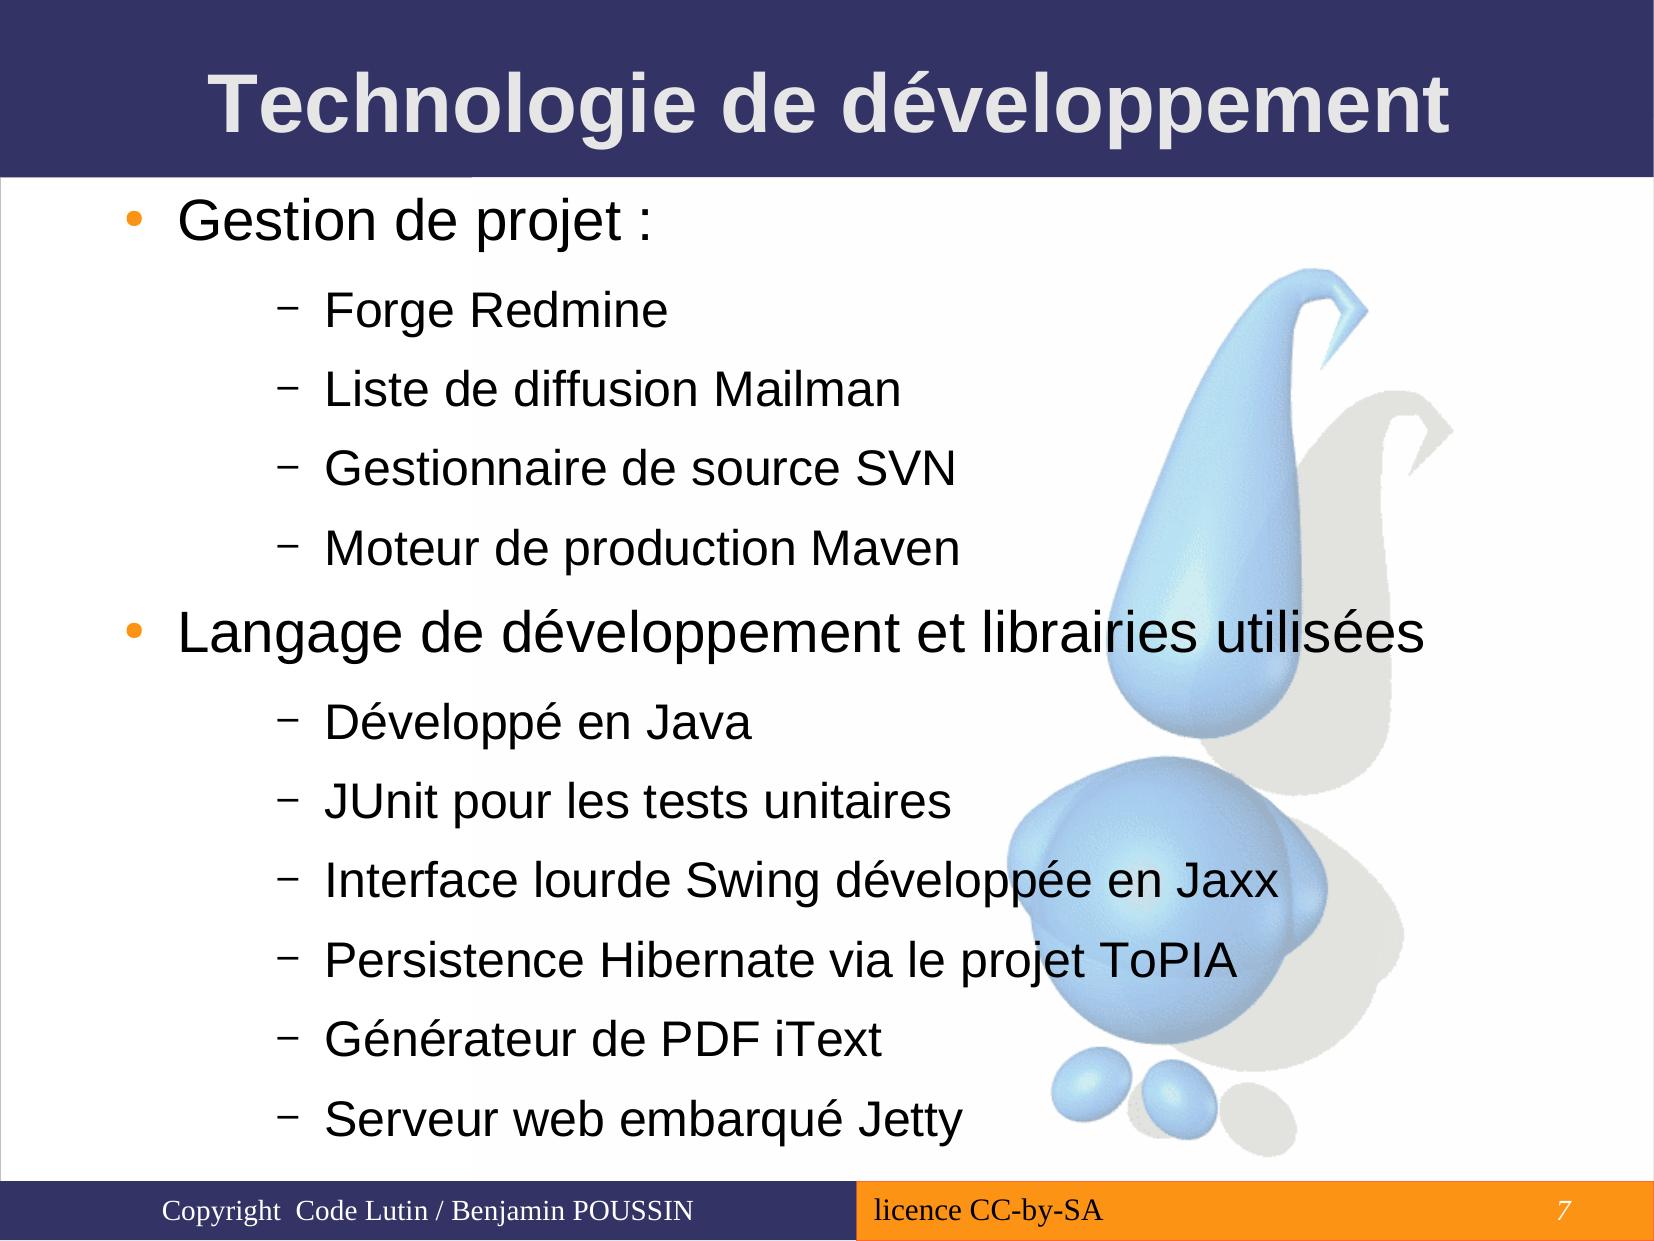

# Technologie de développement
Gestion de projet :
Forge Redmine
Liste de diffusion Mailman
Gestionnaire de source SVN
Moteur de production Maven
Langage de développement et librairies utilisées
Développé en Java
JUnit pour les tests unitaires
Interface lourde Swing développée en Jaxx
Persistence Hibernate via le projet ToPIA
Générateur de PDF iText
Serveur web embarqué Jetty
7